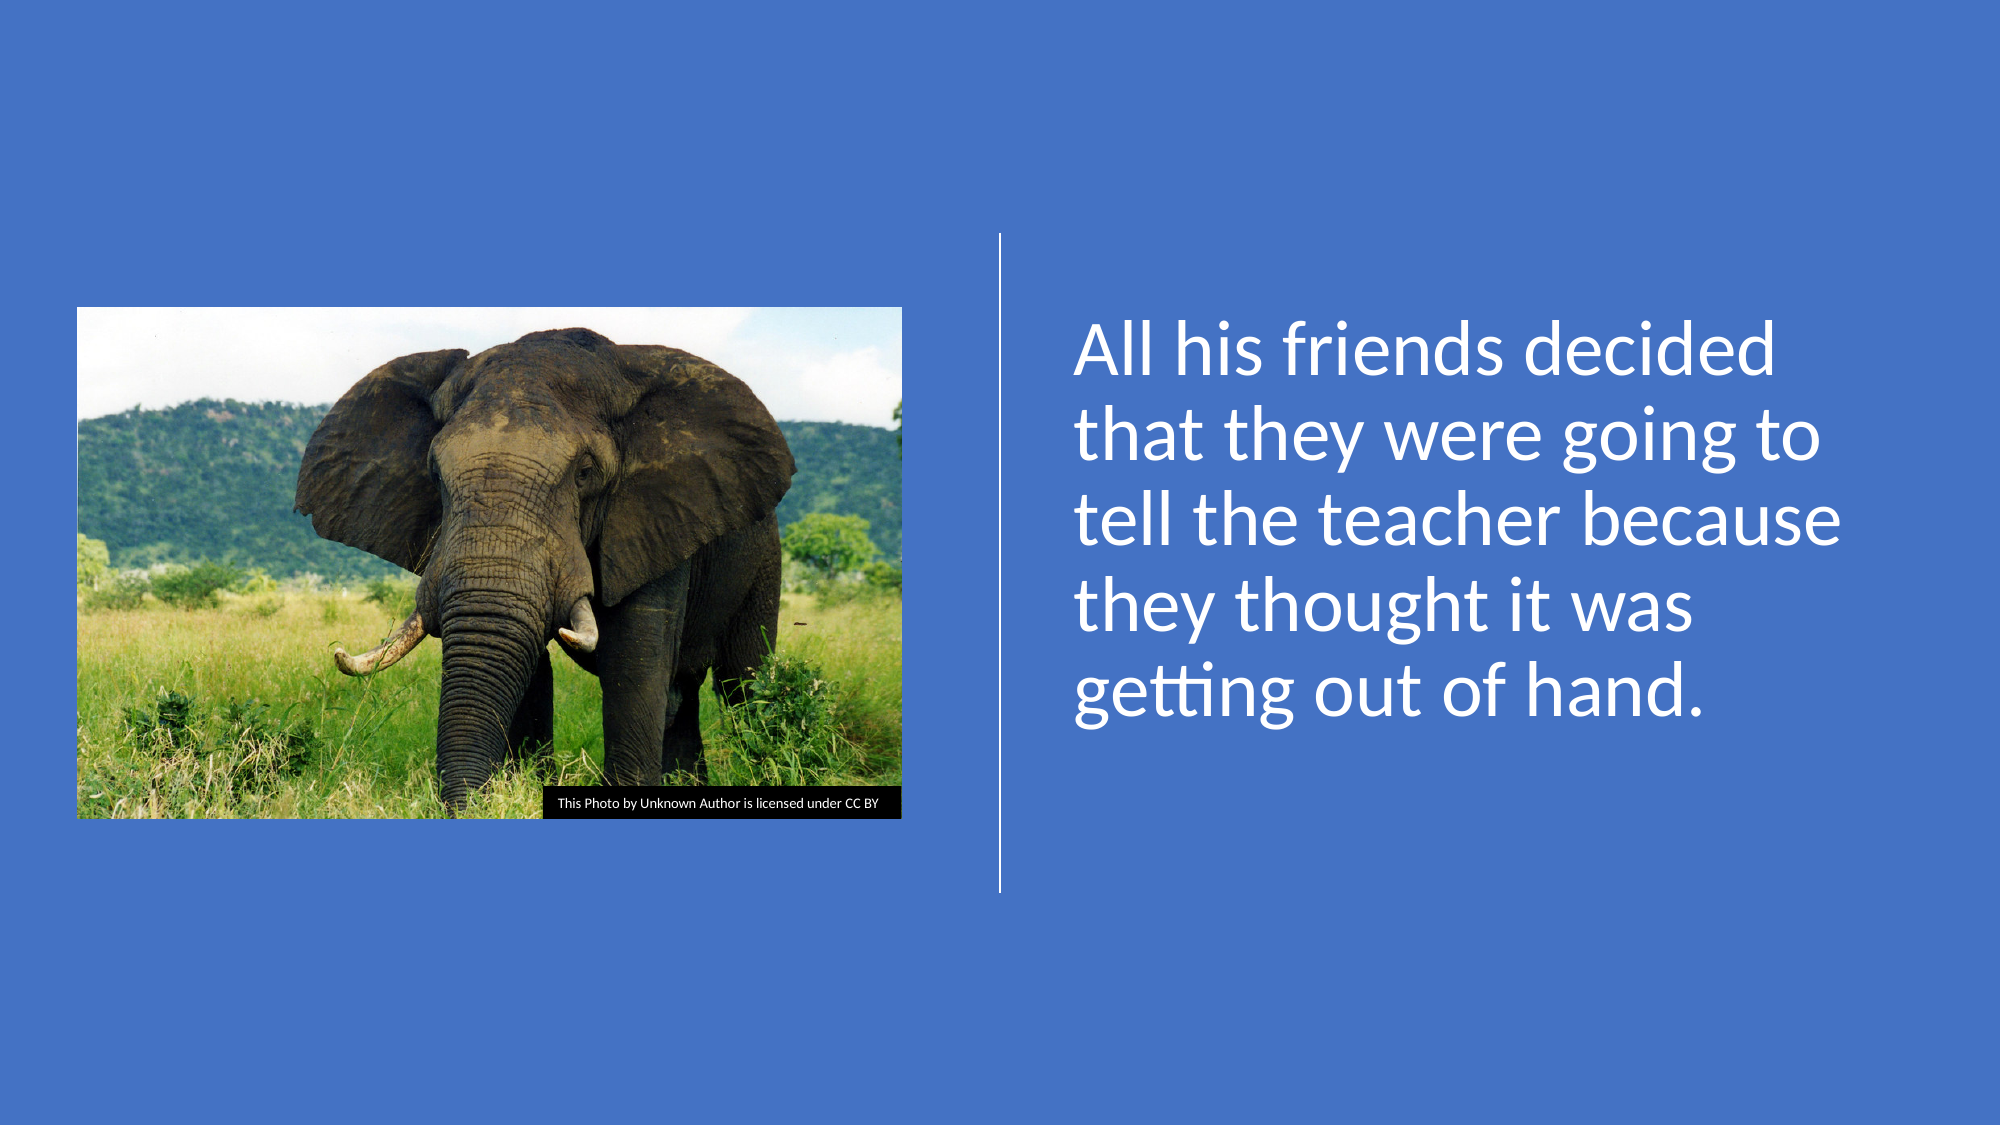

# All his friends decided that they were going to tell the teacher because they thought it was getting out of hand.
This Photo by Unknown Author is licensed under CC BY